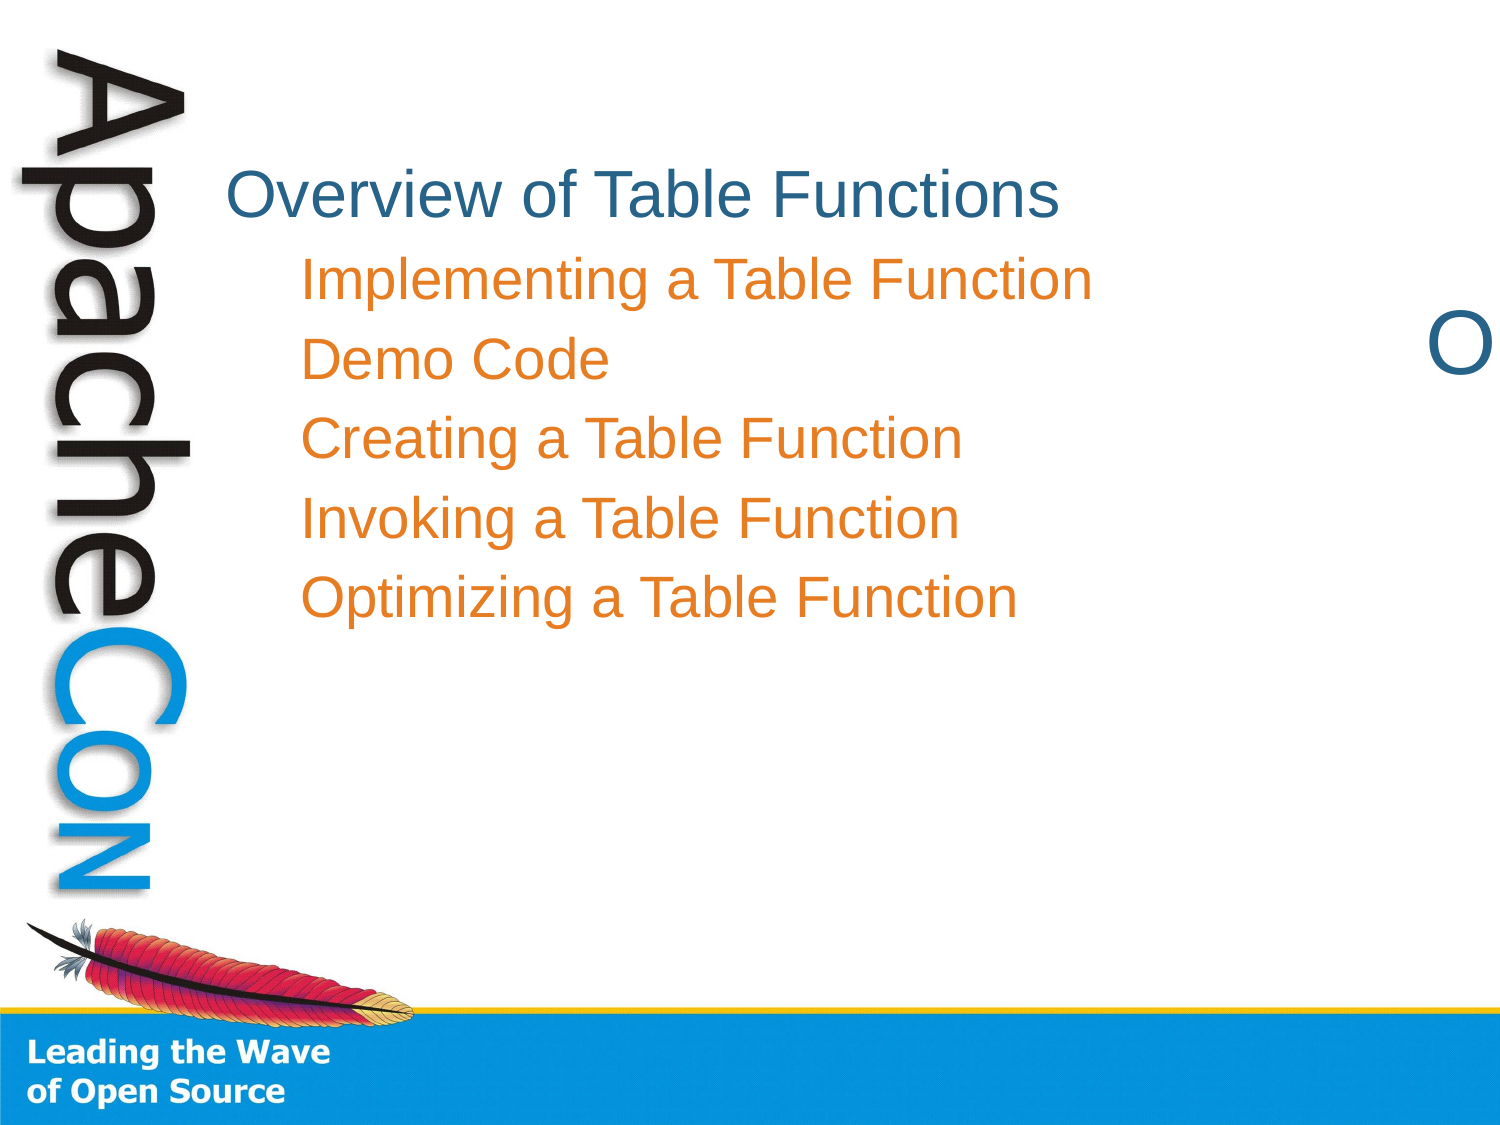

Overview of Table Functions
Implementing a Table Function
Demo Code
Creating a Table Function
Invoking a Table Function
Optimizing a Table Function
# O